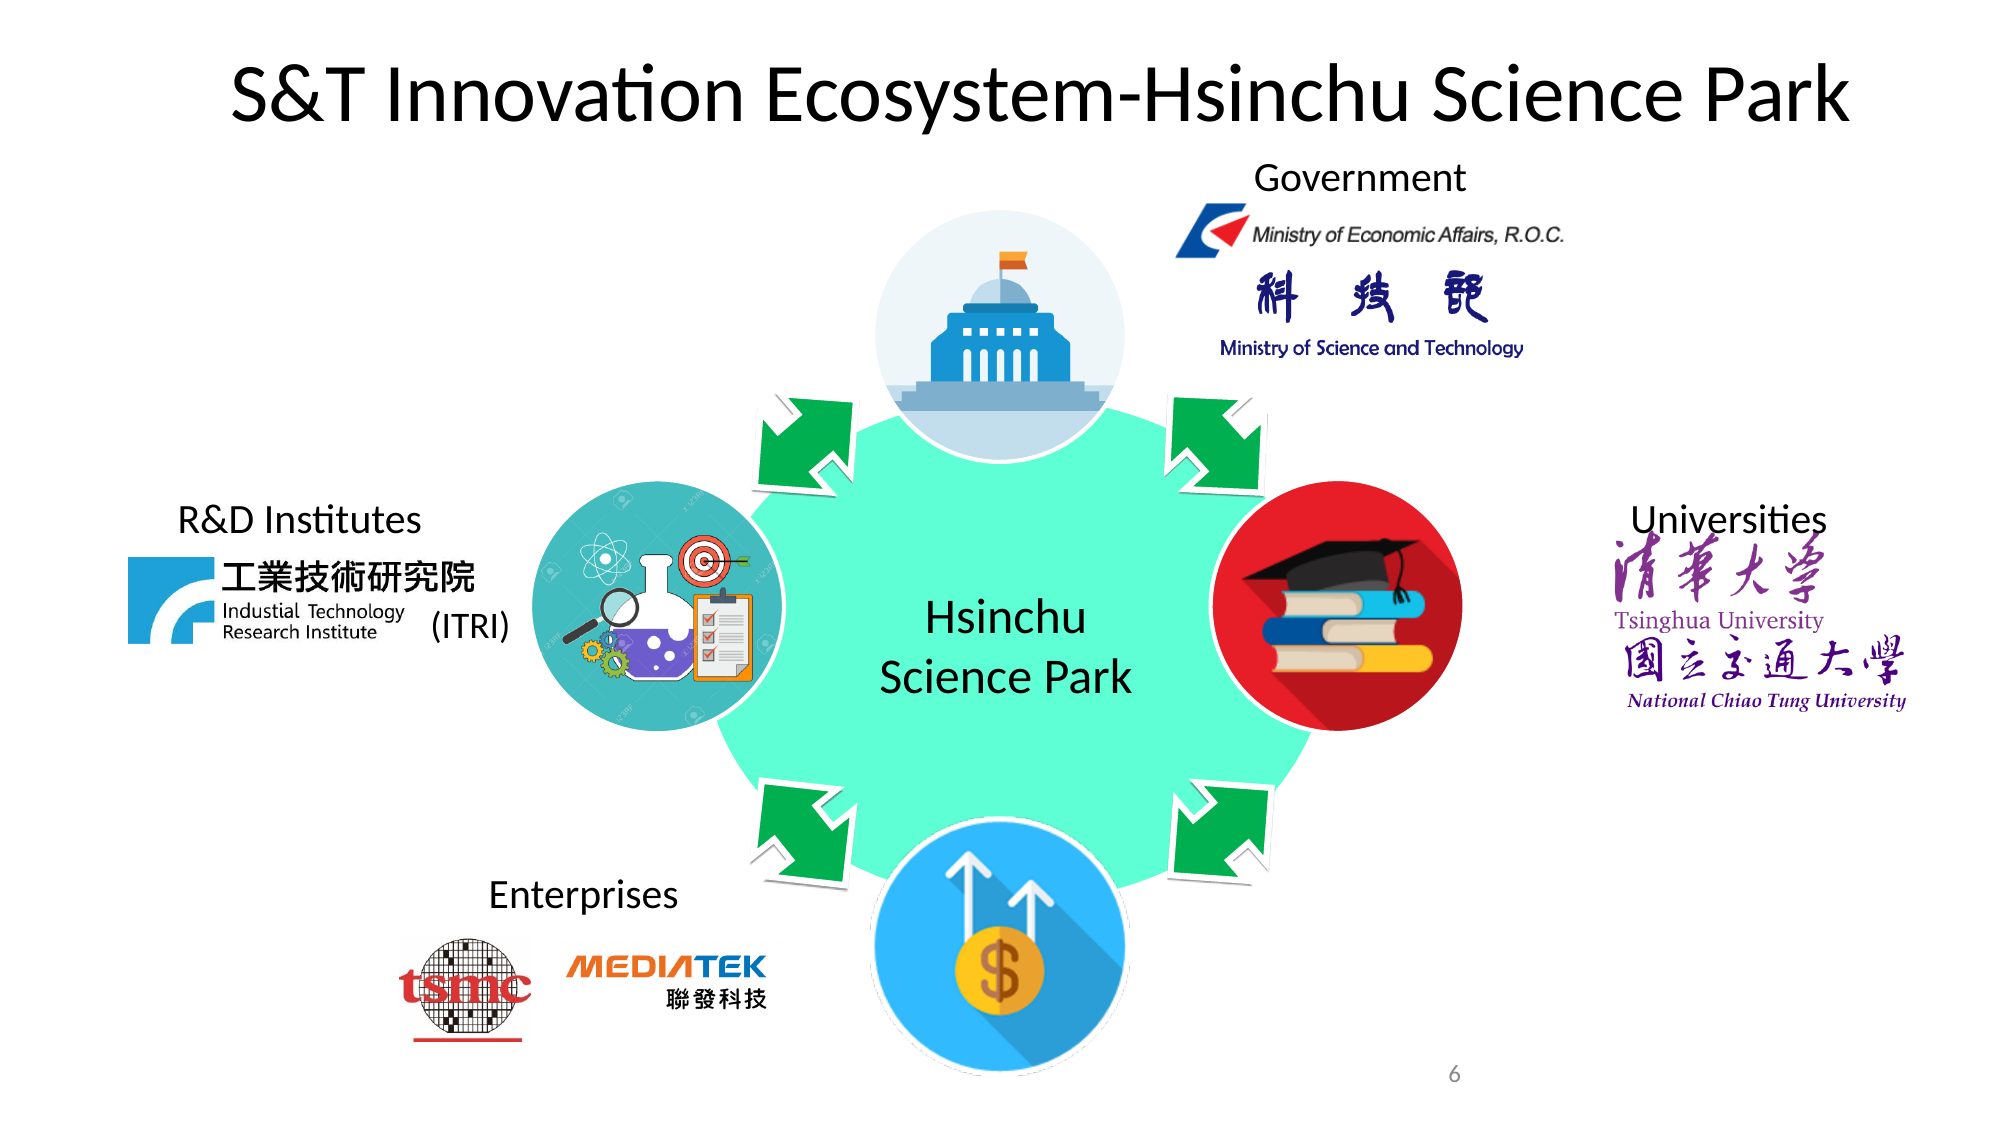

# S&T Innovation Ecosystem-Hsinchu Science Park
Government
Hsinchu
Science Park
Universities
R&D Institutes
(ITRI)
Enterprises
6